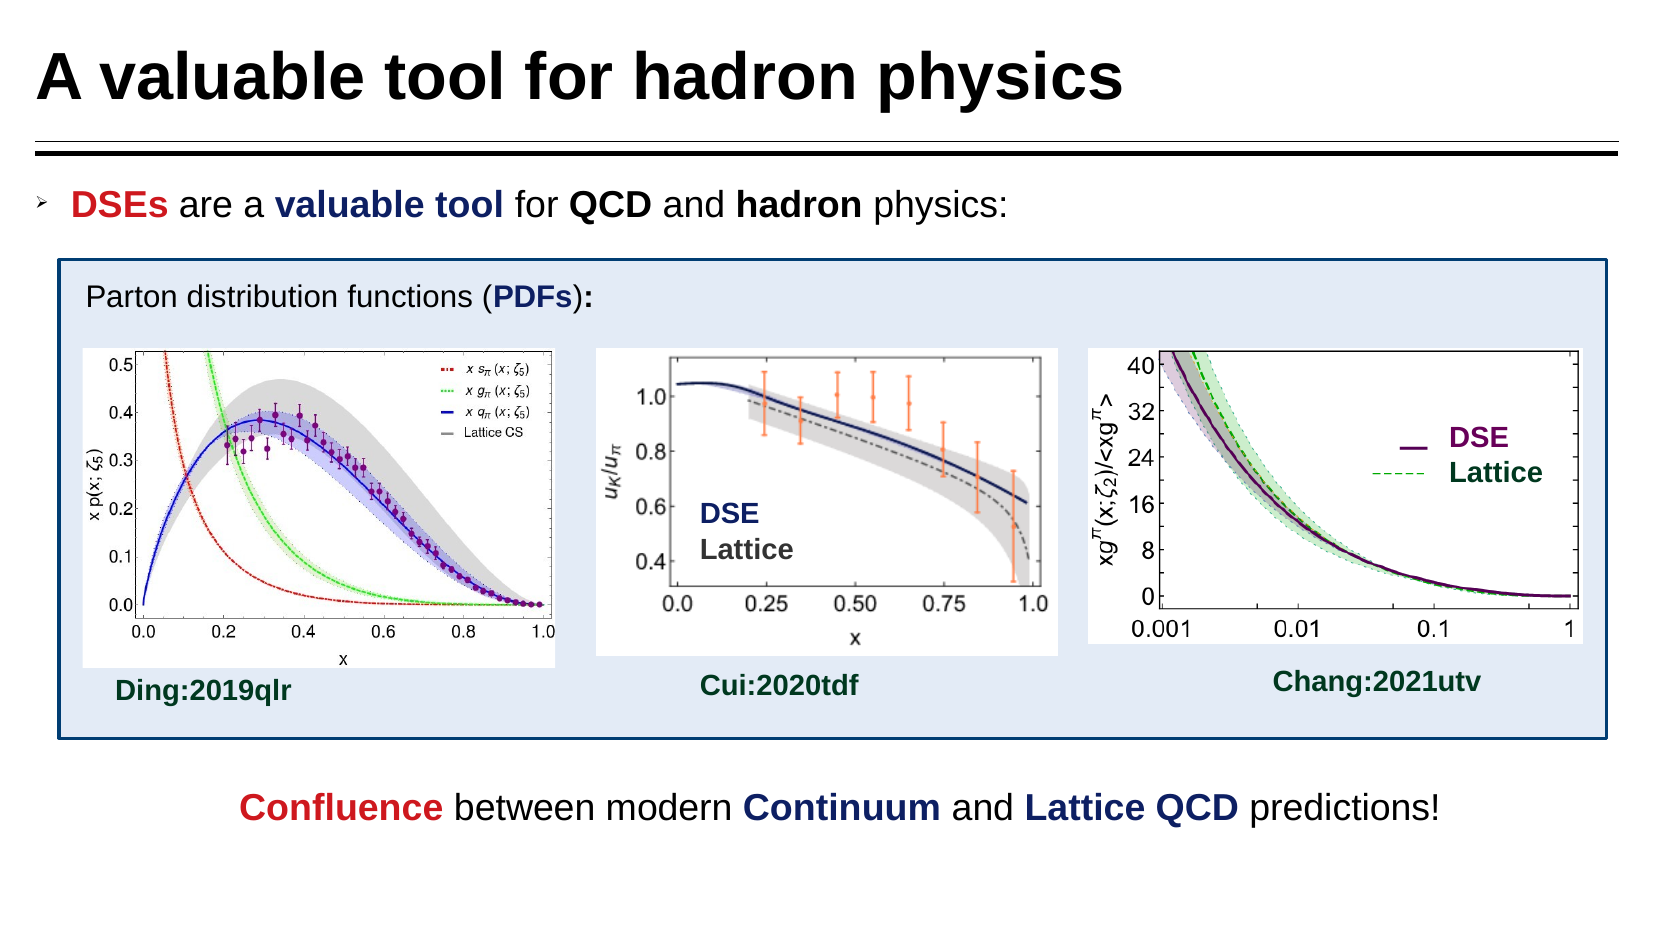

A valuable tool for hadron physics
# DSEs are a valuable tool for QCD and hadron physics:
Parton distribution functions (PDFs):
DSE
Lattice
DSE
Lattice
Chang:2021utv
Cui:2020tdf
Ding:2019qlr
Confluence between modern Continuum and Lattice QCD predictions!